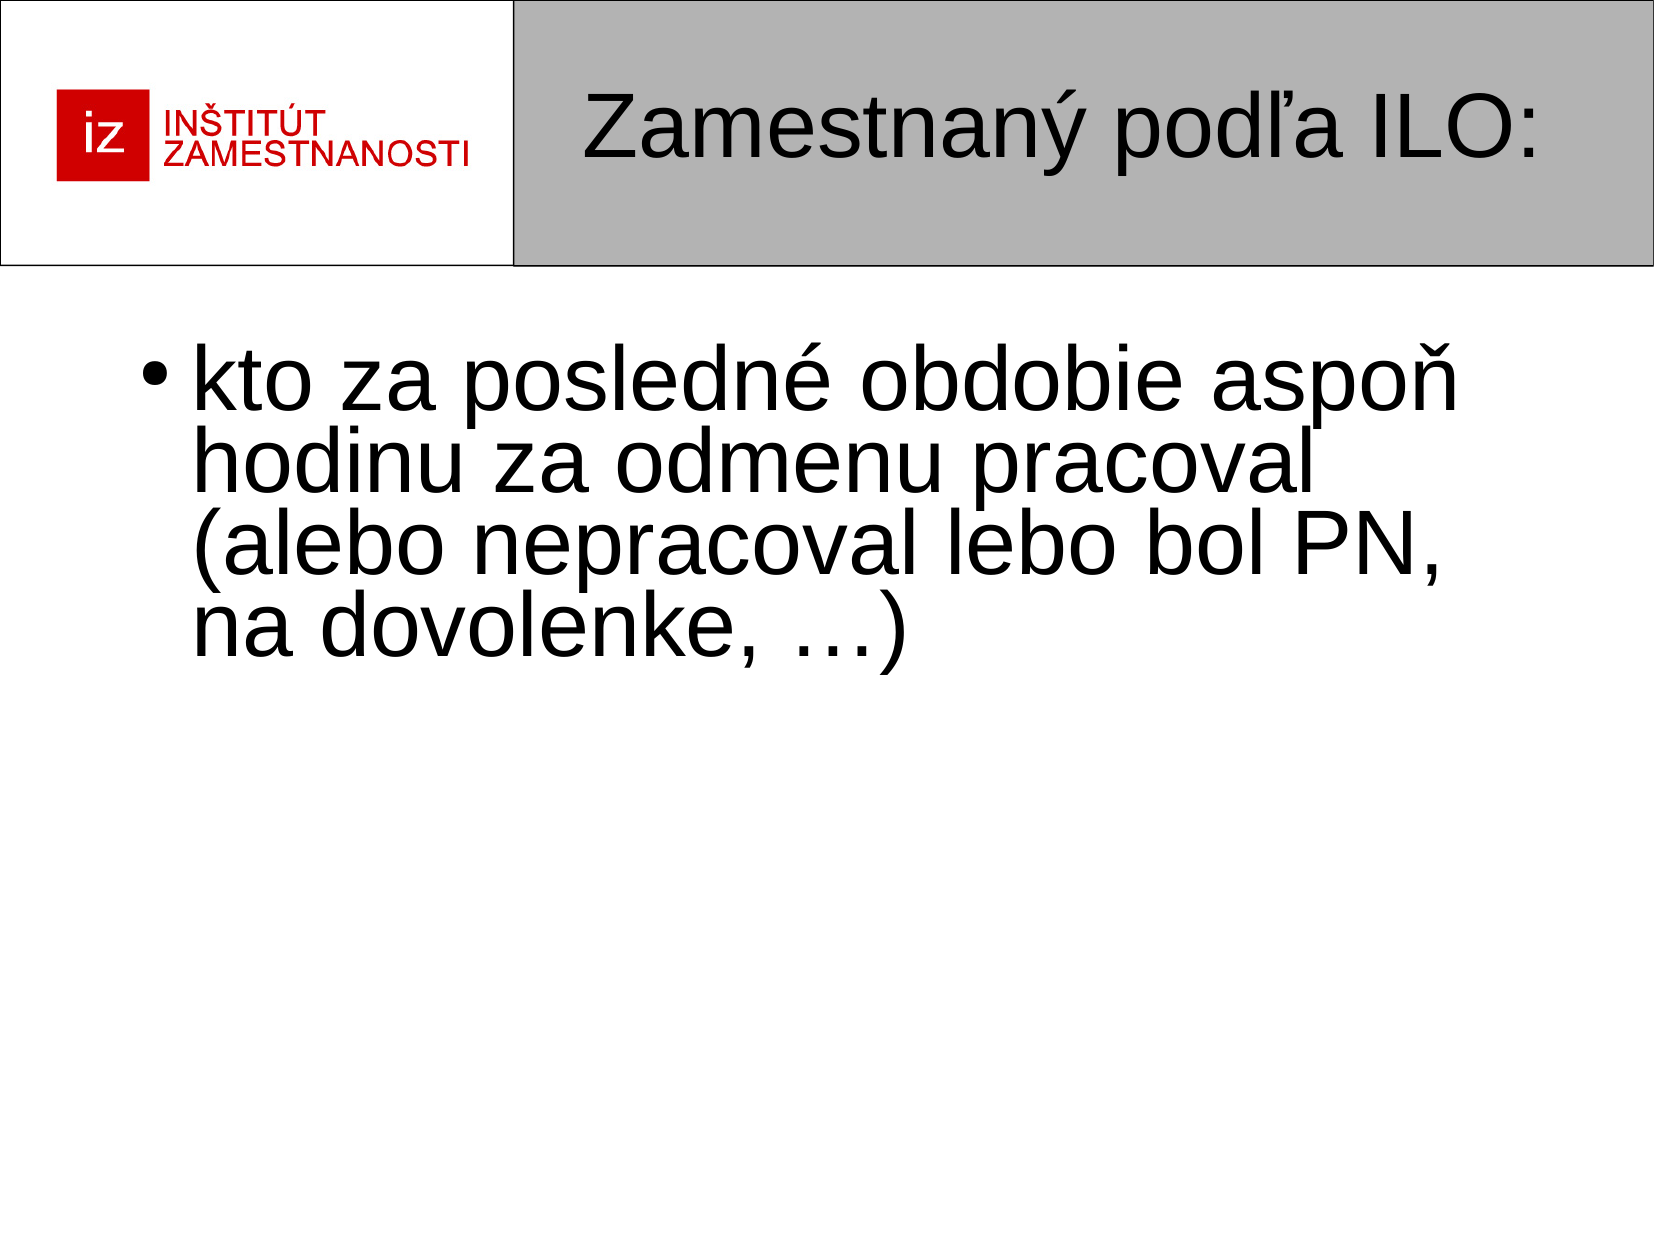

# Zamestnaný podľa ILO:
kto za posledné obdobie aspoň hodinu za odmenu pracoval (alebo nepracoval lebo bol PN, na dovolenke, …)